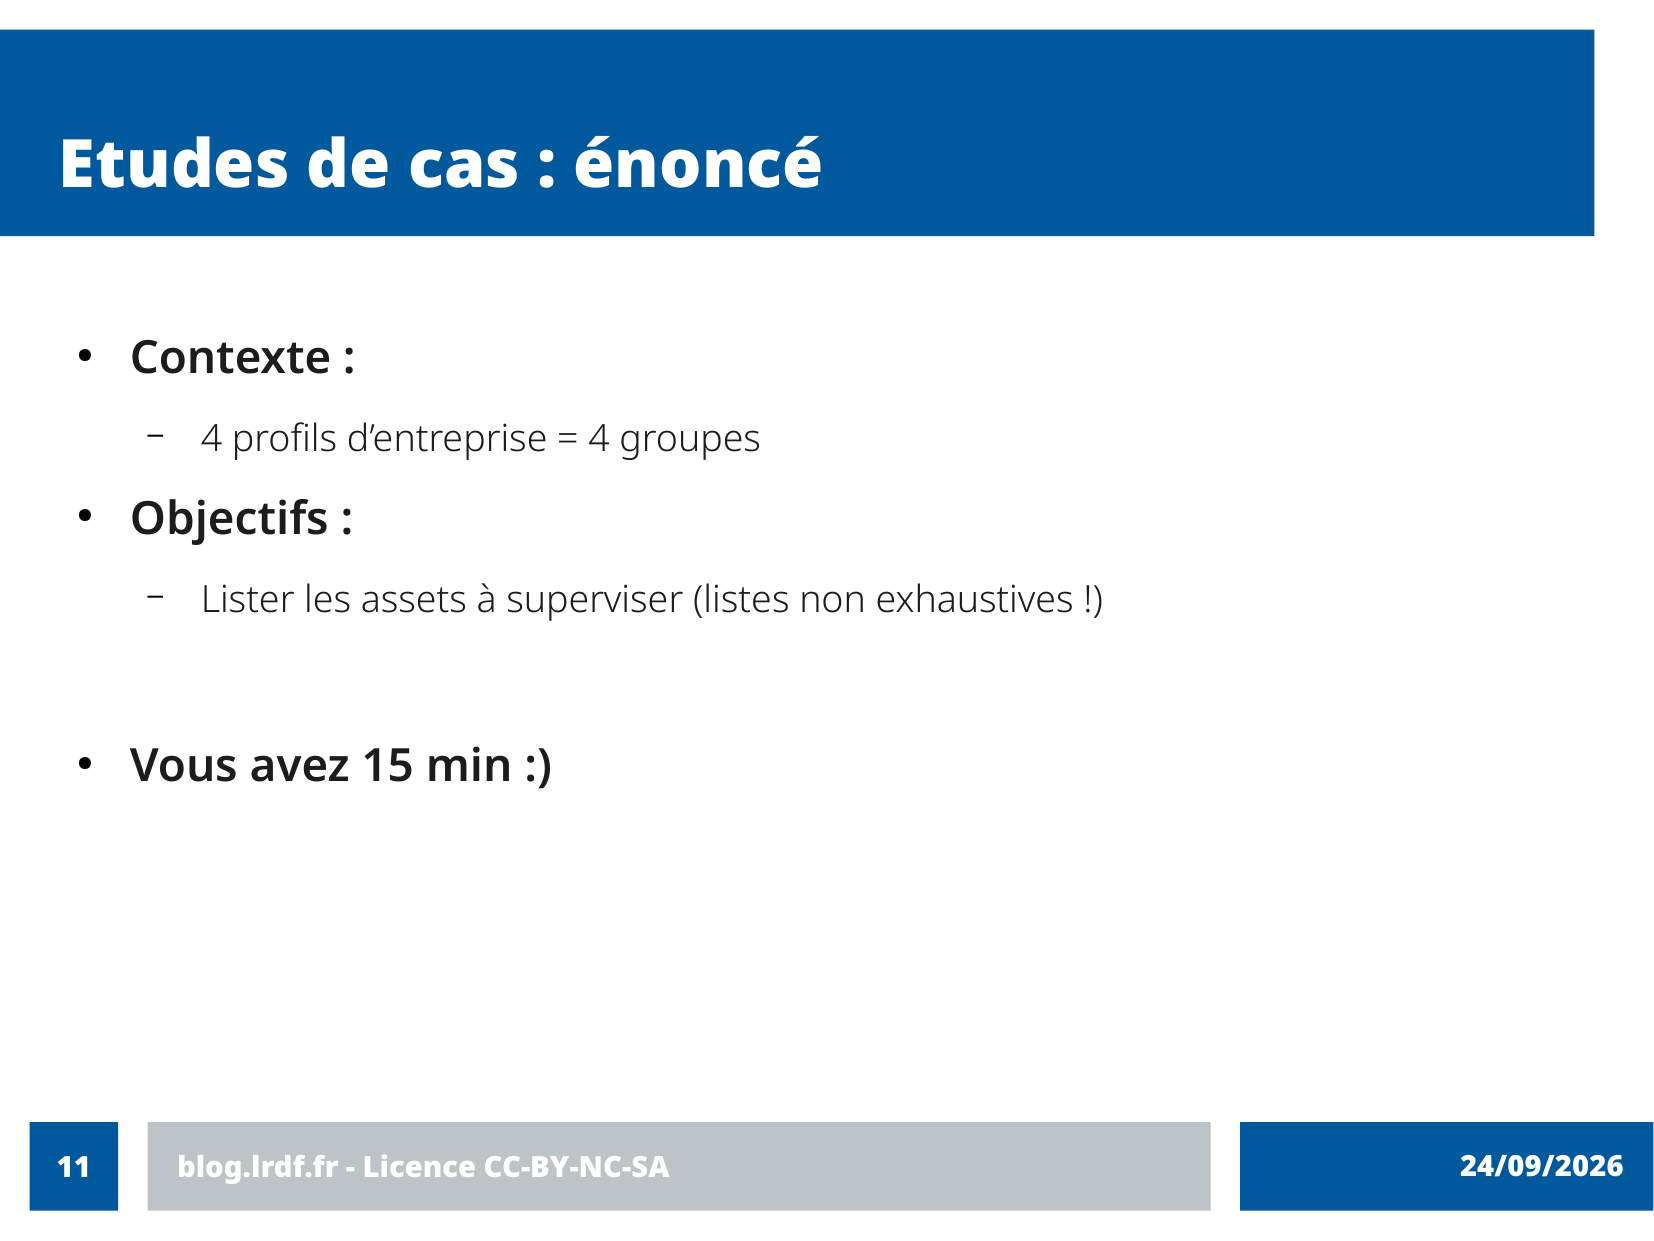

# Etudes de cas : énoncé
Contexte :
4 profils d’entreprise = 4 groupes
Objectifs :
Lister les assets à superviser (listes non exhaustives !)
Vous avez 15 min :)
11
blog.lrdf.fr - Licence CC-BY-NC-SA